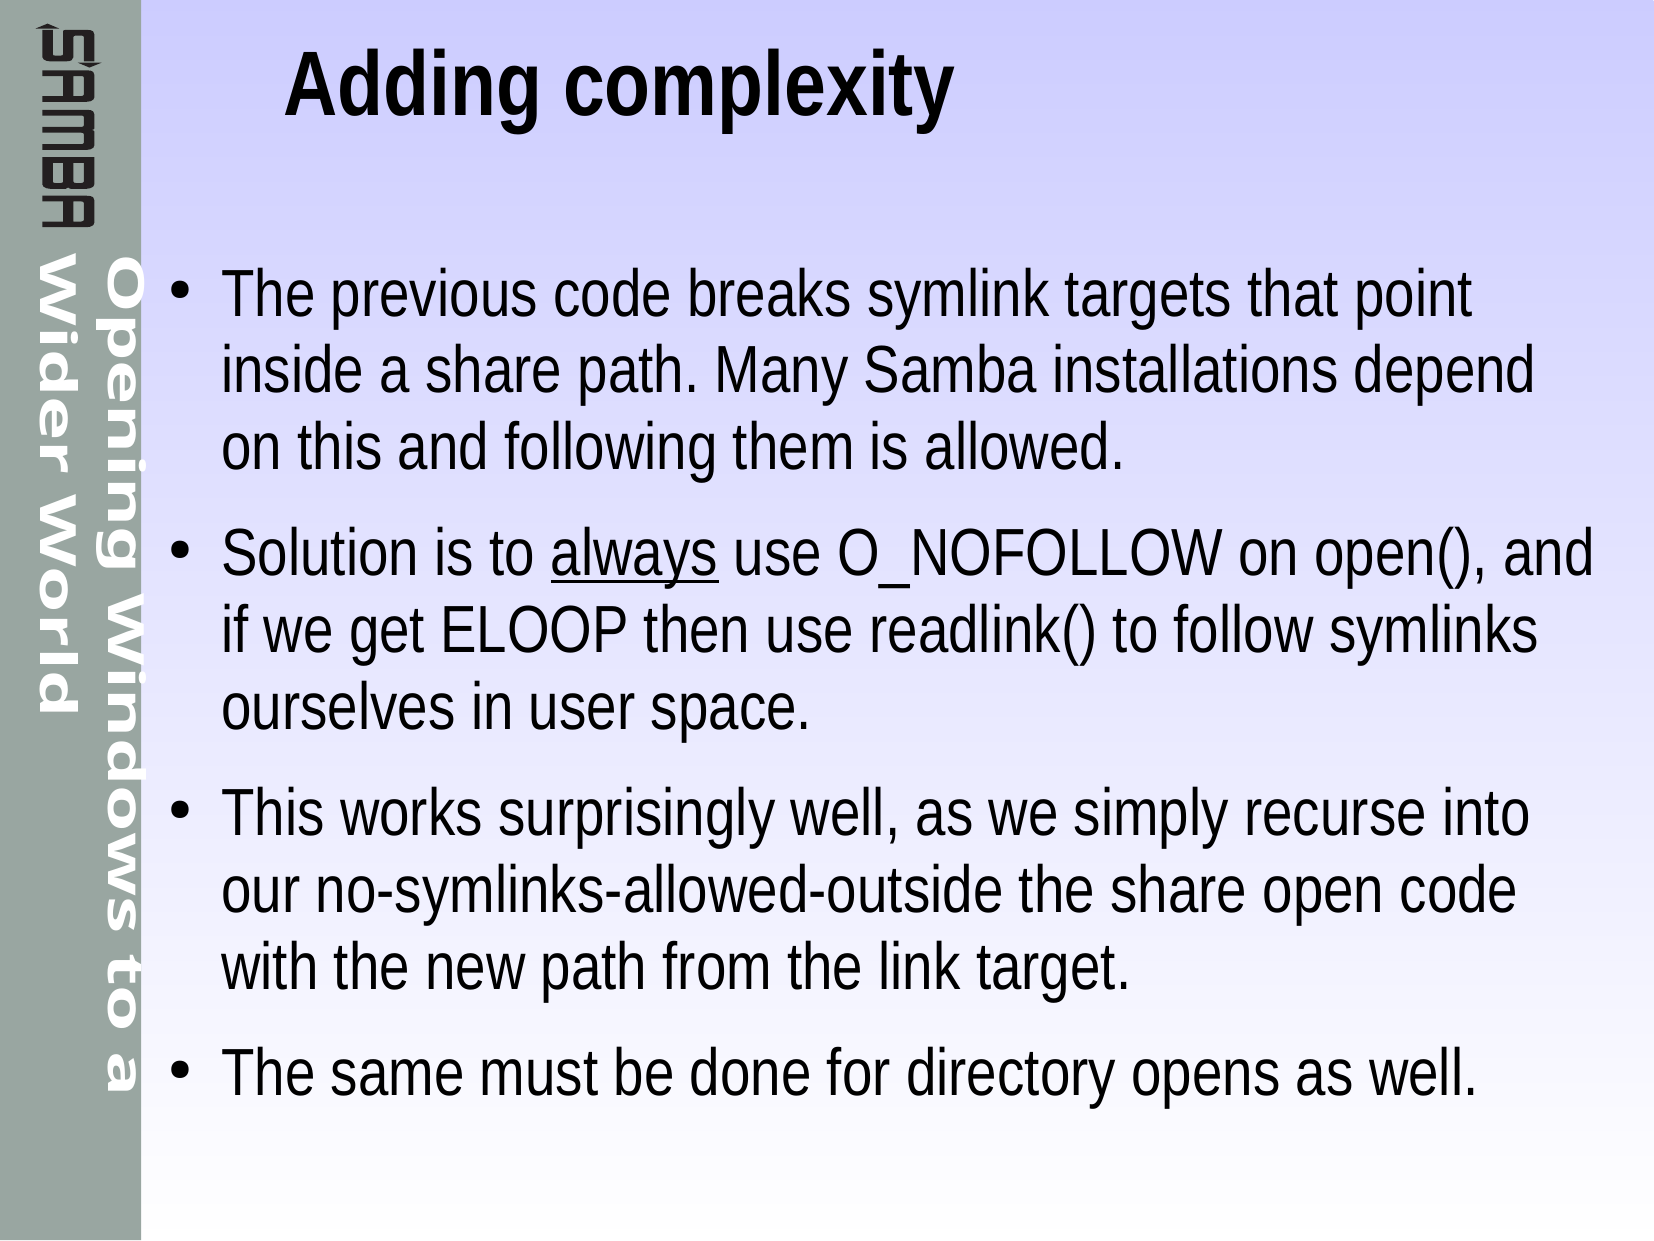

# Adding complexity
The previous code breaks symlink targets that point inside a share path. Many Samba installations depend on this and following them is allowed.
Solution is to always use O_NOFOLLOW on open(), and if we get ELOOP then use readlink() to follow symlinks ourselves in user space.
This works surprisingly well, as we simply recurse into our no-symlinks-allowed-outside the share open code with the new path from the link target.
The same must be done for directory opens as well.